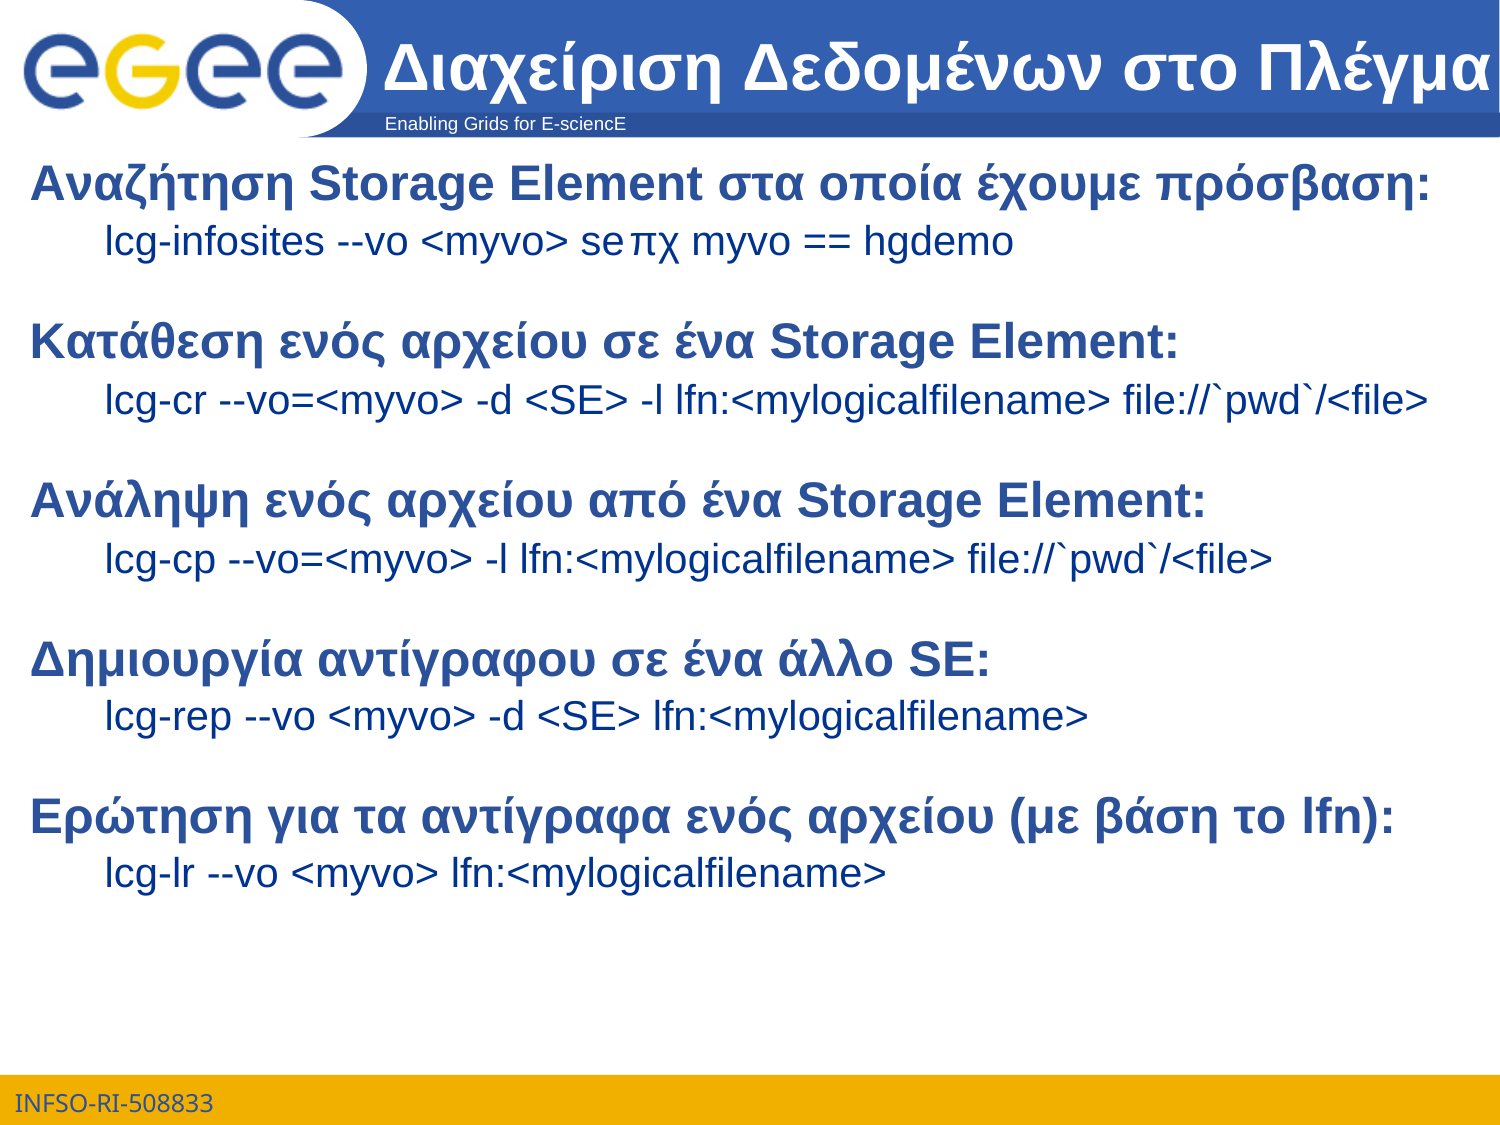

# Διαχείριση Δεδομένων στο Πλέγμα
Αναζήτηση Storage Element στα οποία έχουμε πρόσβαση:
lcg-infosites --vo <myvo> se	πχ myvo == hgdemo
Κατάθεση ενός αρχείου σε ένα Storage Element:
lcg-cr --vo=<myvo> -d <SE> -l lfn:<mylogicalfilename> file://`pwd`/<file>
Ανάληψη ενός αρχείου από ένα Storage Element:
lcg-cp --vo=<myvo> -l lfn:<mylogicalfilename> file://`pwd`/<file>
Δημιουργία αντίγραφου σε ένα άλλο SE:
lcg-rep --vo <myvo> -d <SE> lfn:<mylogicalfilename>
Ερώτηση για τα αντίγραφα ενός αρχείου (με βάση το lfn):
lcg-lr --vo <myvo> lfn:<mylogicalfilename>